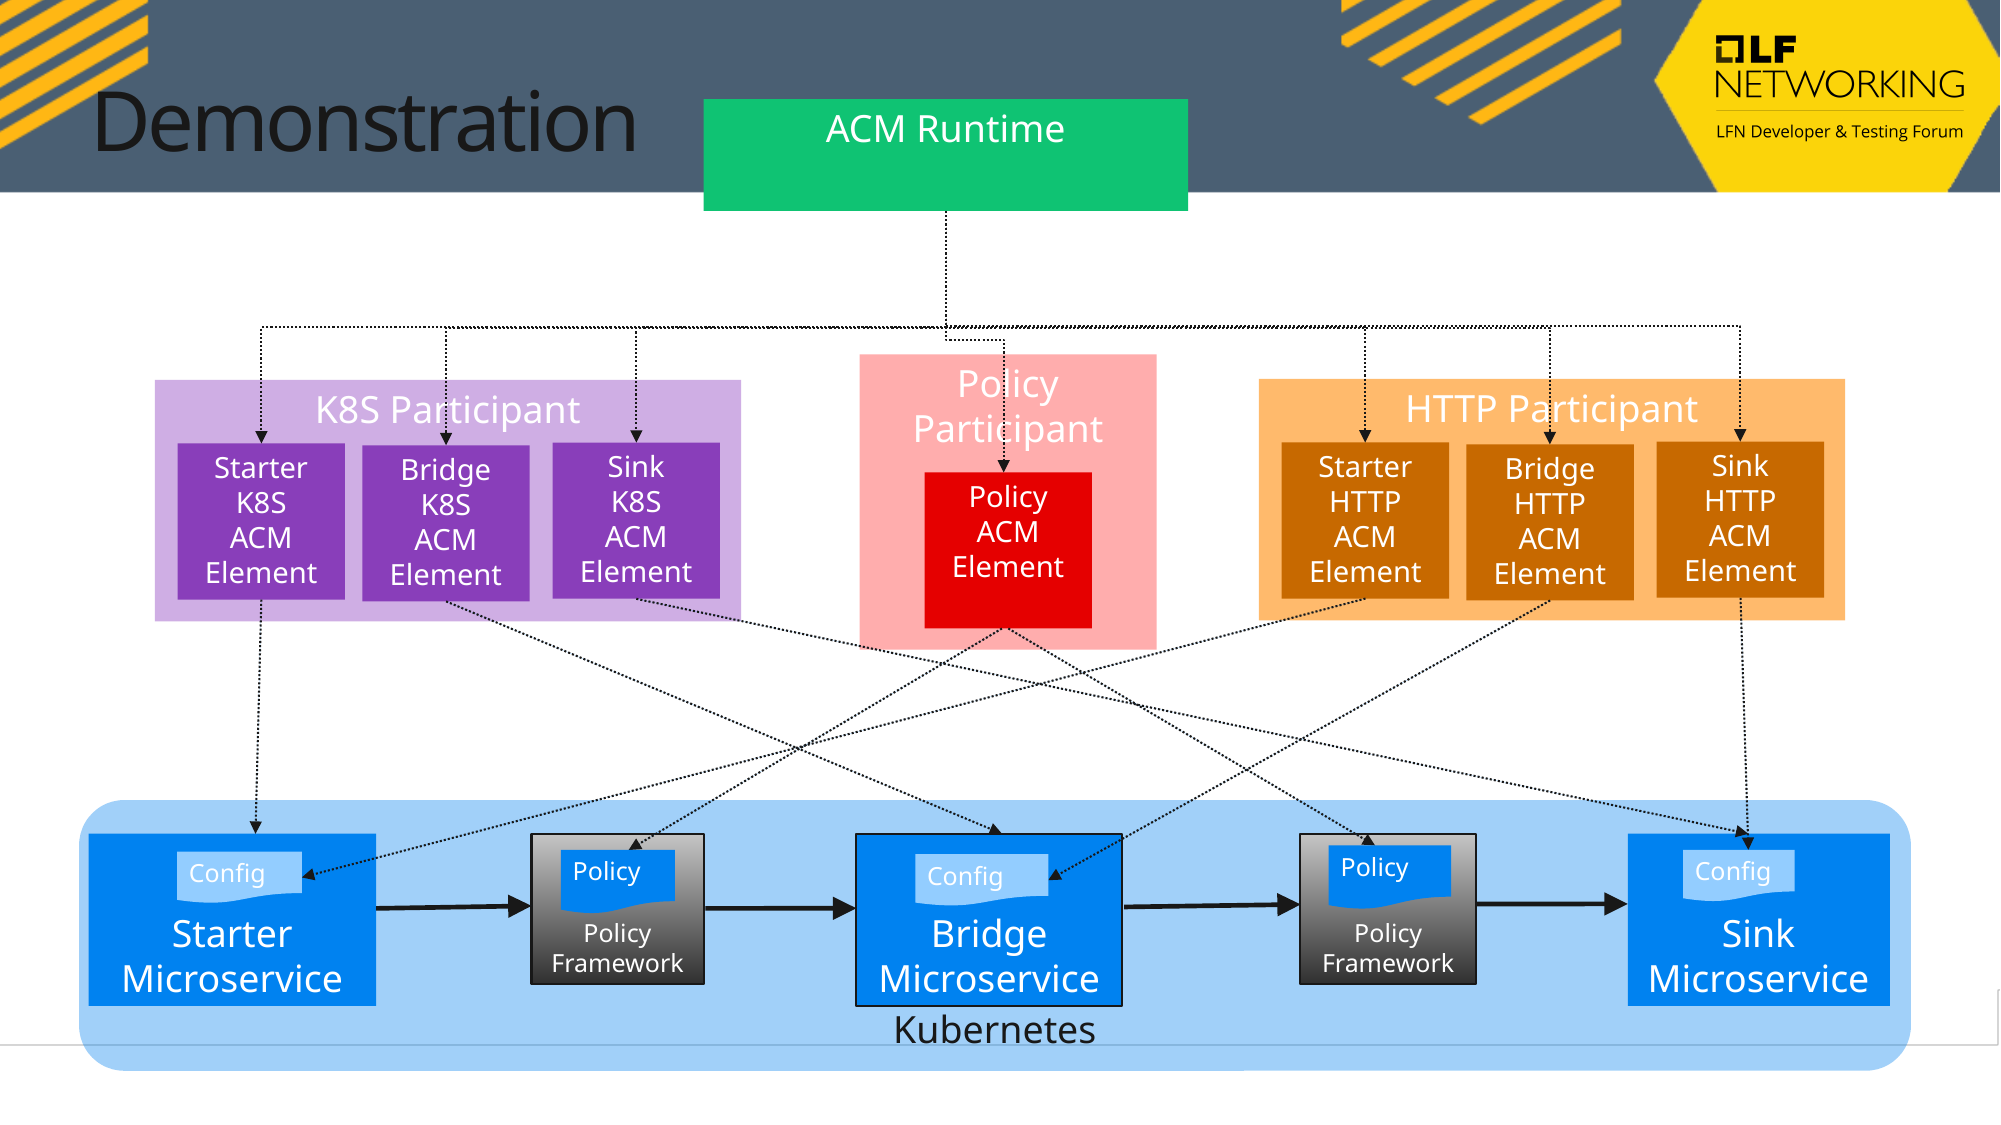

# Demonstration
ACM Runtime
Policy Participant
HTTP Participant
K8S Participant
Sink
HTTP
ACM
Element
Starter
HTTP
ACM
Element
Sink
K8S
ACM
Element
Starter
K8S
ACM
Element
Bridge
HTTP
ACM
Element
Bridge
K8S
ACM
Element
Policy
ACM
Element
Kubernetes
Starter
Microservice
Policy
Framework
Bridge
Microservice
Policy
Framework
Sink
Microservice
Policy
Config
Policy
Config
Config